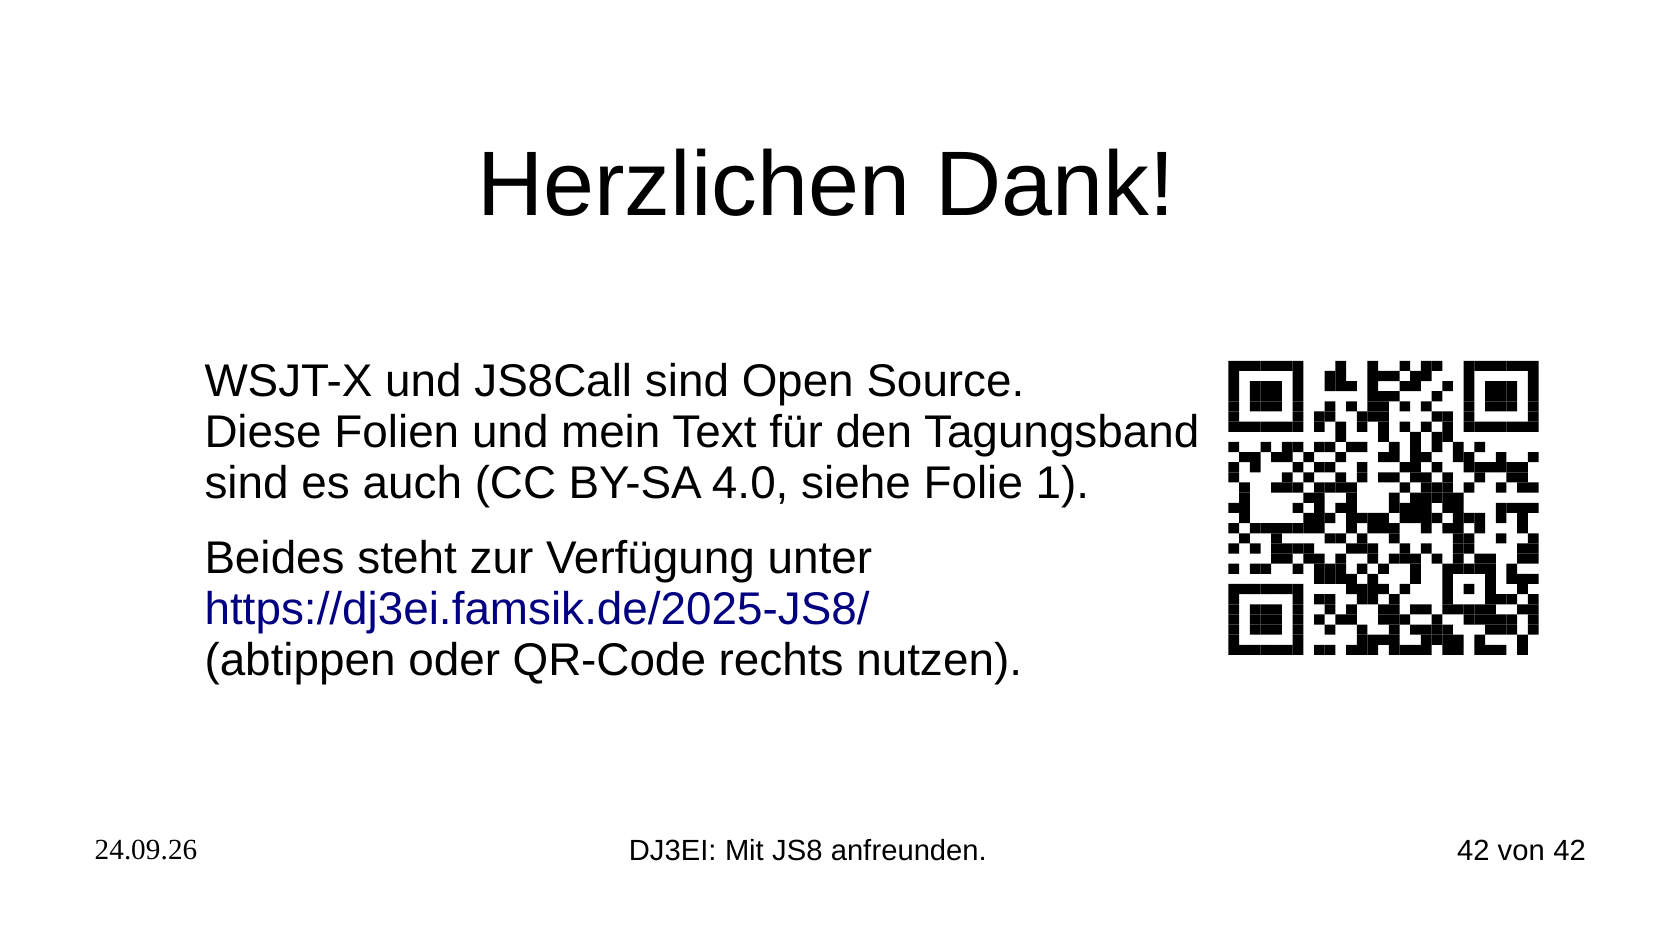

# Herzlichen Dank!
WSJT-X und JS8Call sind Open Source.
Diese Folien und mein Text für den Tagungsband
sind es auch (CC BY-SA 4.0, siehe Folie 1).
Beides steht zur Verfügung unter
https://dj3ei.famsik.de/2025-JS8/
(abtippen oder QR-Code rechts nutzen).
42